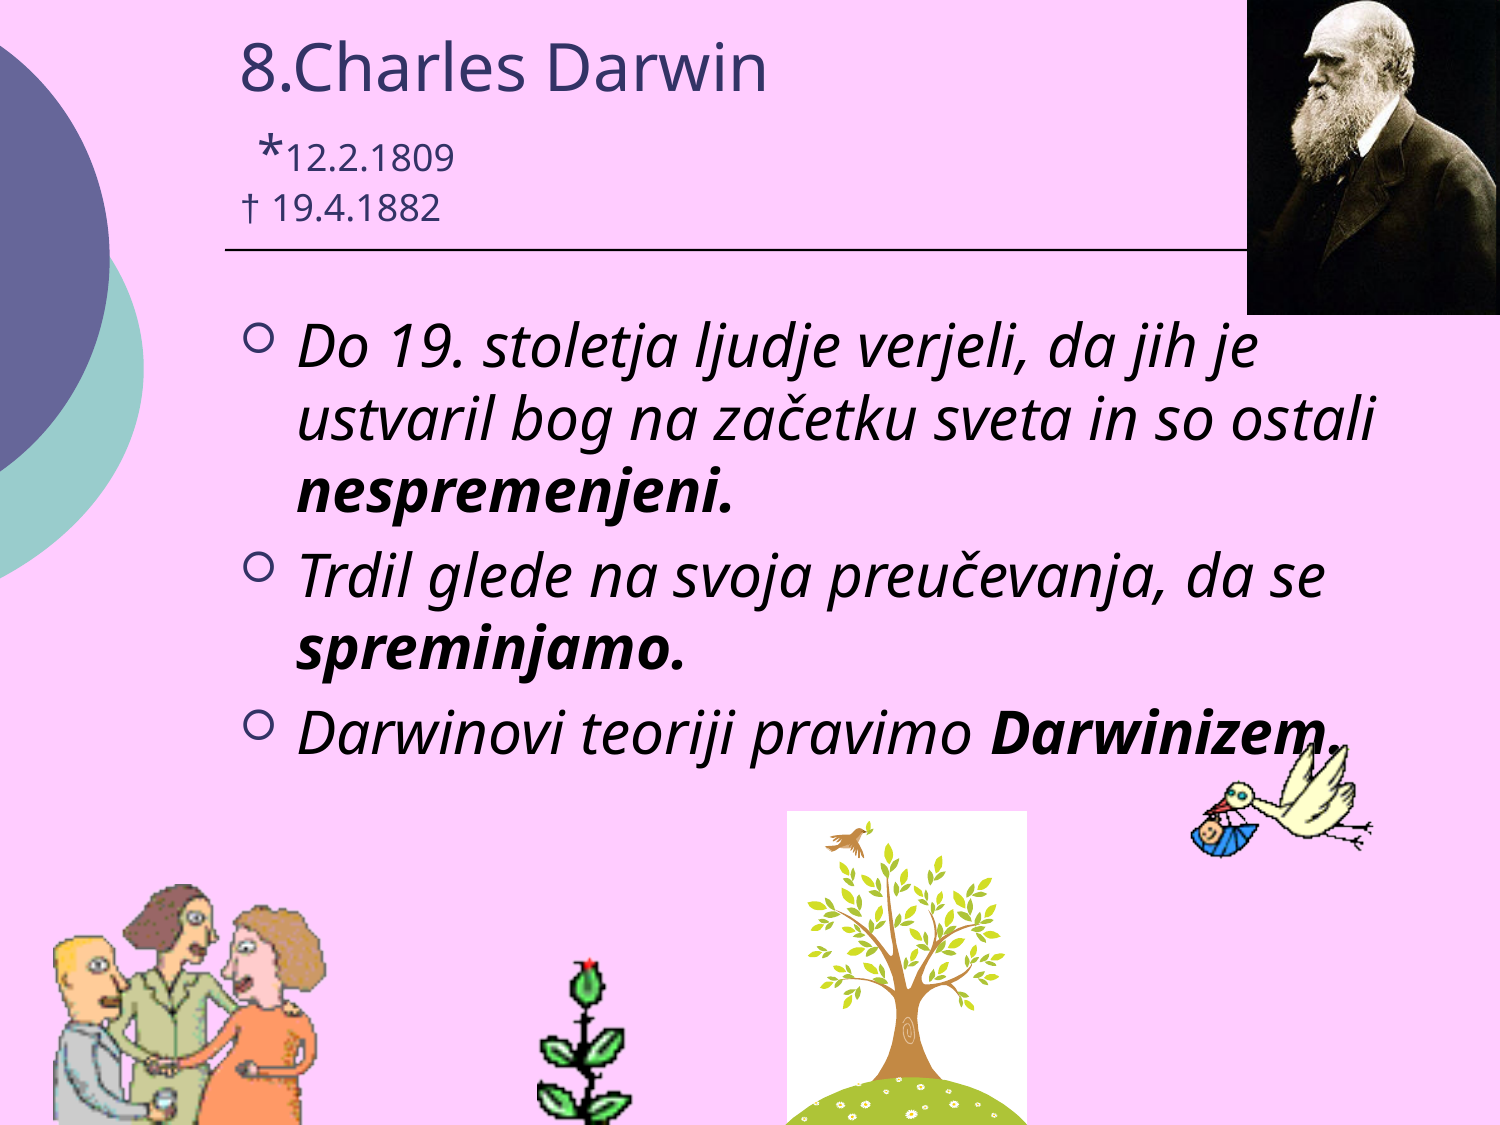

# 8.Charles Darwin *12.2.1809 † 19.4.1882
Do 19. stoletja ljudje verjeli, da jih je ustvaril bog na začetku sveta in so ostali nespremenjeni.
Trdil glede na svoja preučevanja, da se spreminjamo.
Darwinovi teoriji pravimo Darwinizem.